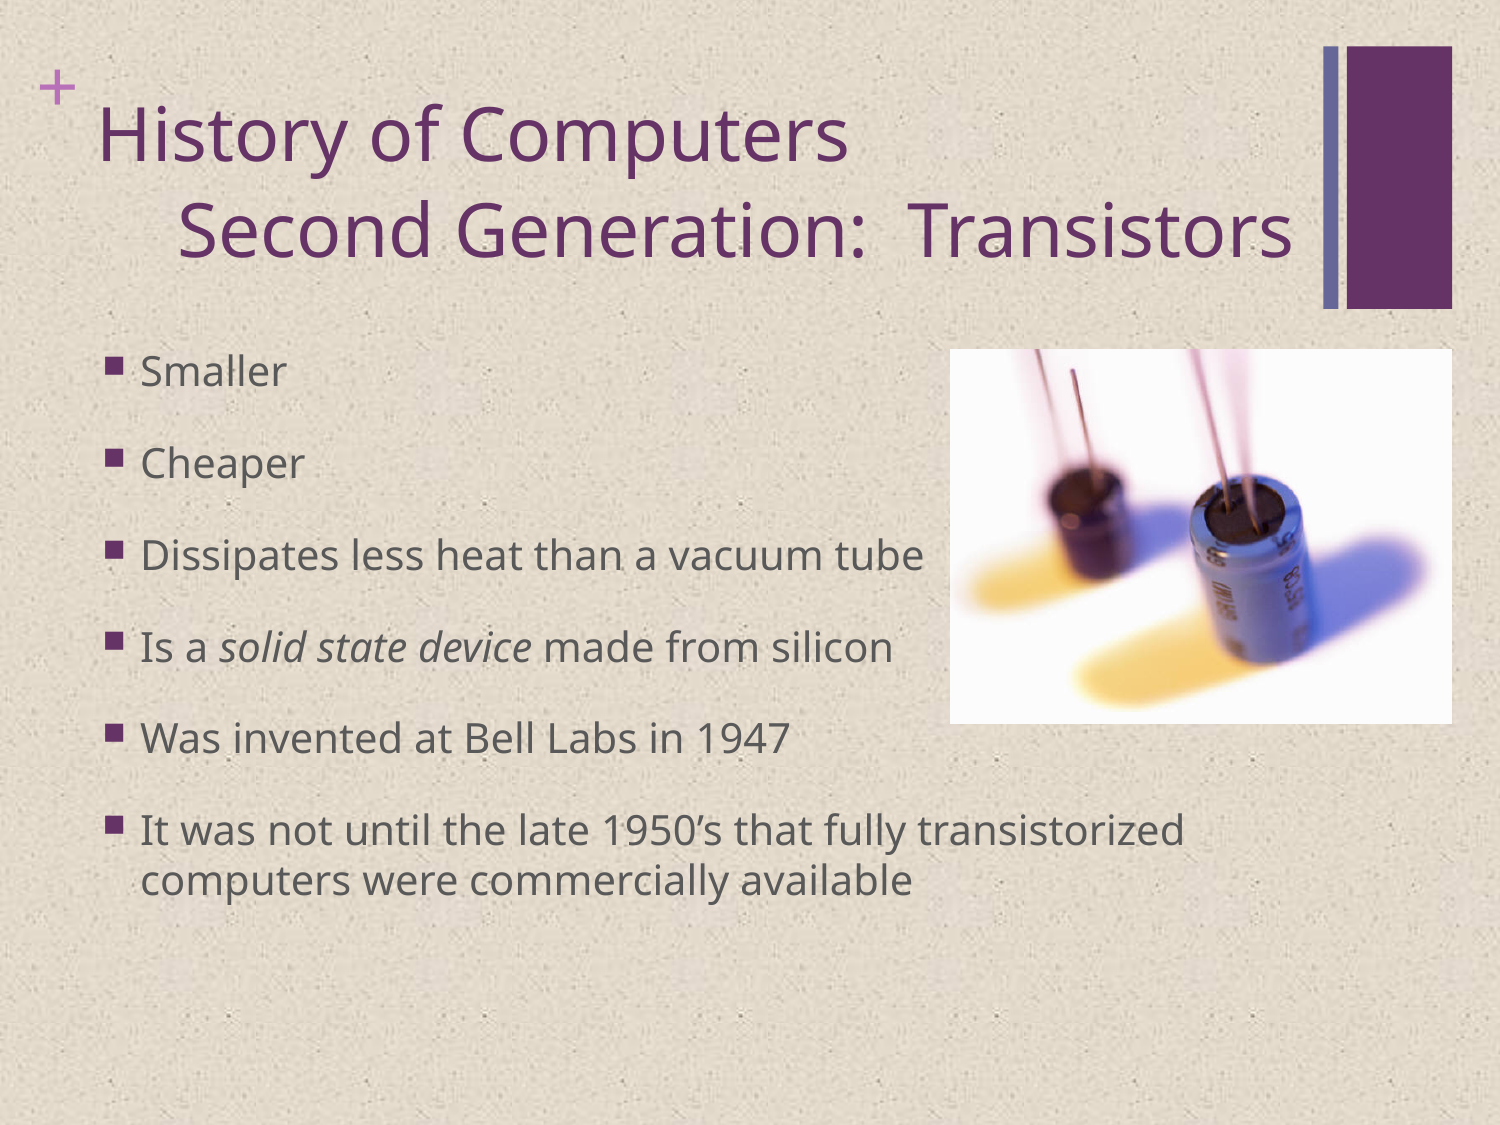

# History of Computers
Second Generation: Transistors
Smaller
Cheaper
Dissipates less heat than a vacuum tube
Is a solid state device made from silicon
Was invented at Bell Labs in 1947
It was not until the late 1950’s that fully transistorized computers were commercially available